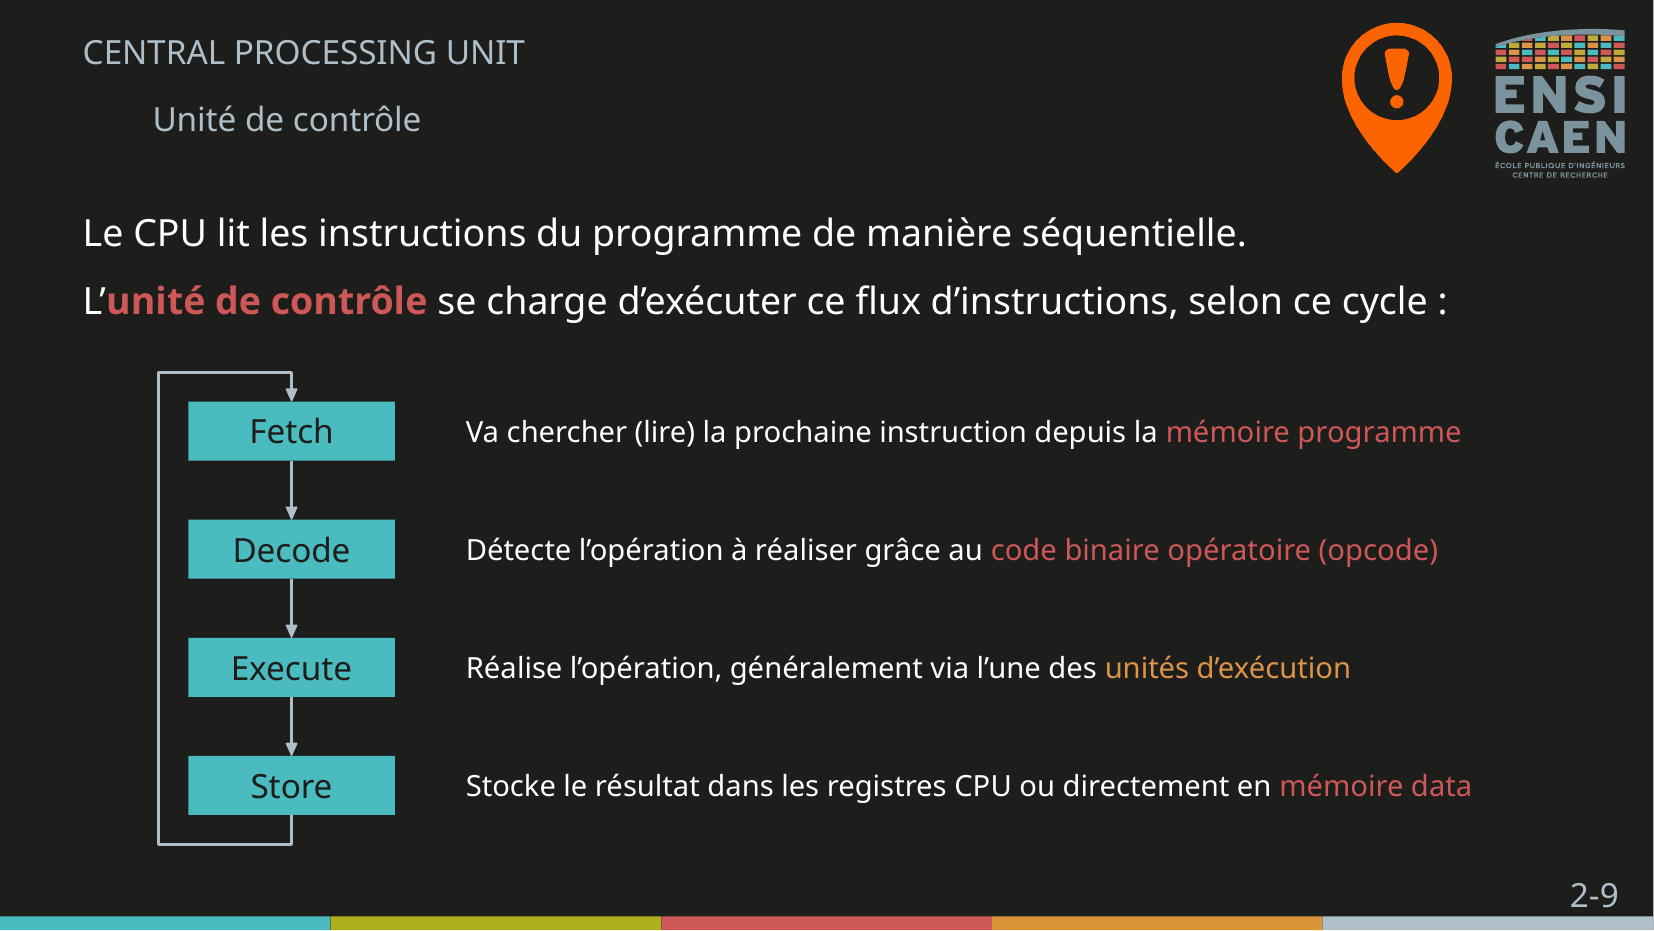

# CENTRAL PROCESSING UNIT Unité de contrôle
Le CPU lit les instructions du programme de manière séquentielle.
L’unité de contrôle se charge d’exécuter ce flux d’instructions, selon ce cycle :
Fetch
Va chercher (lire) la prochaine instruction depuis la mémoire programme
Decode
Détecte l’opération à réaliser grâce au code binaire opératoire (opcode)
Execute
Réalise l’opération, généralement via l’une des unités d’exécution
Store
Stocke le résultat dans les registres CPU ou directement en mémoire data